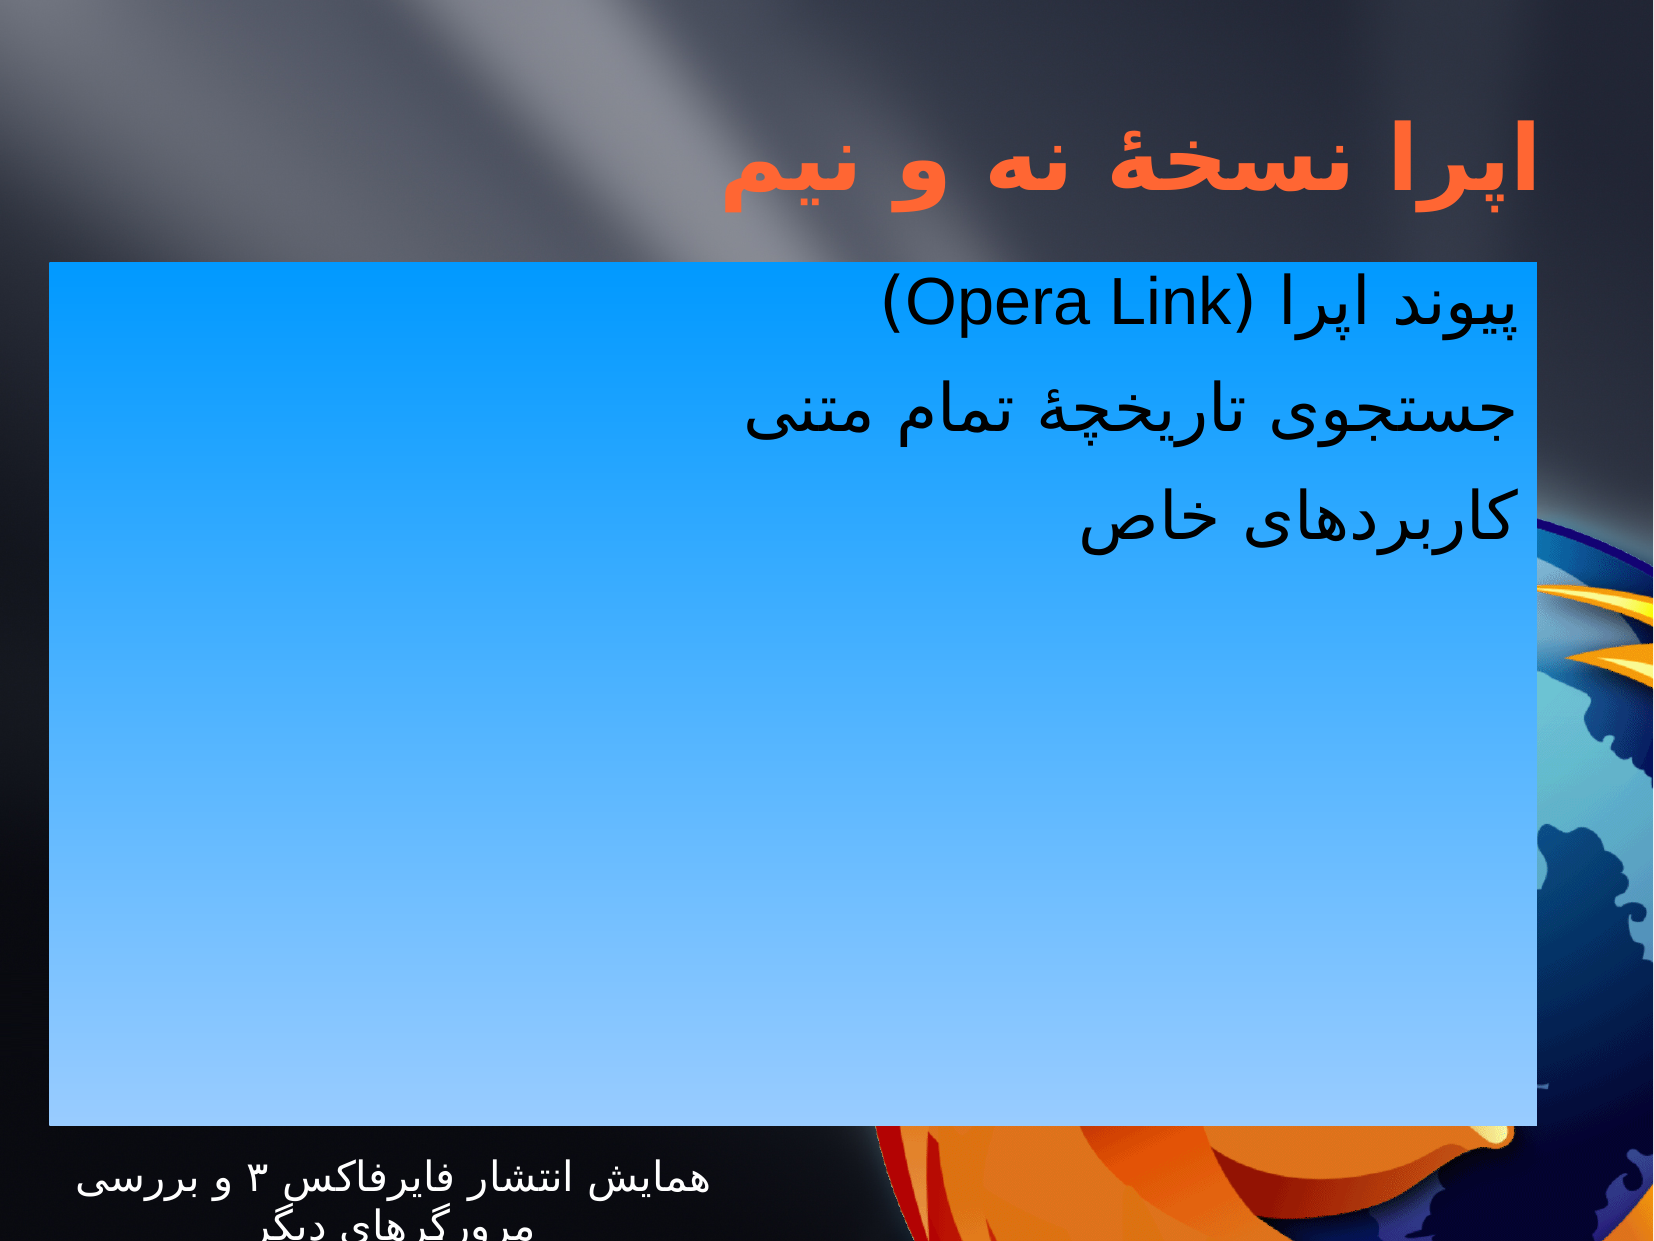

# اپرا نسخهٔ نه و نیم
پیوند اپرا (Opera Link)
جستجوی تاریخچهٔ تمام متنی
کاربردهای خاص